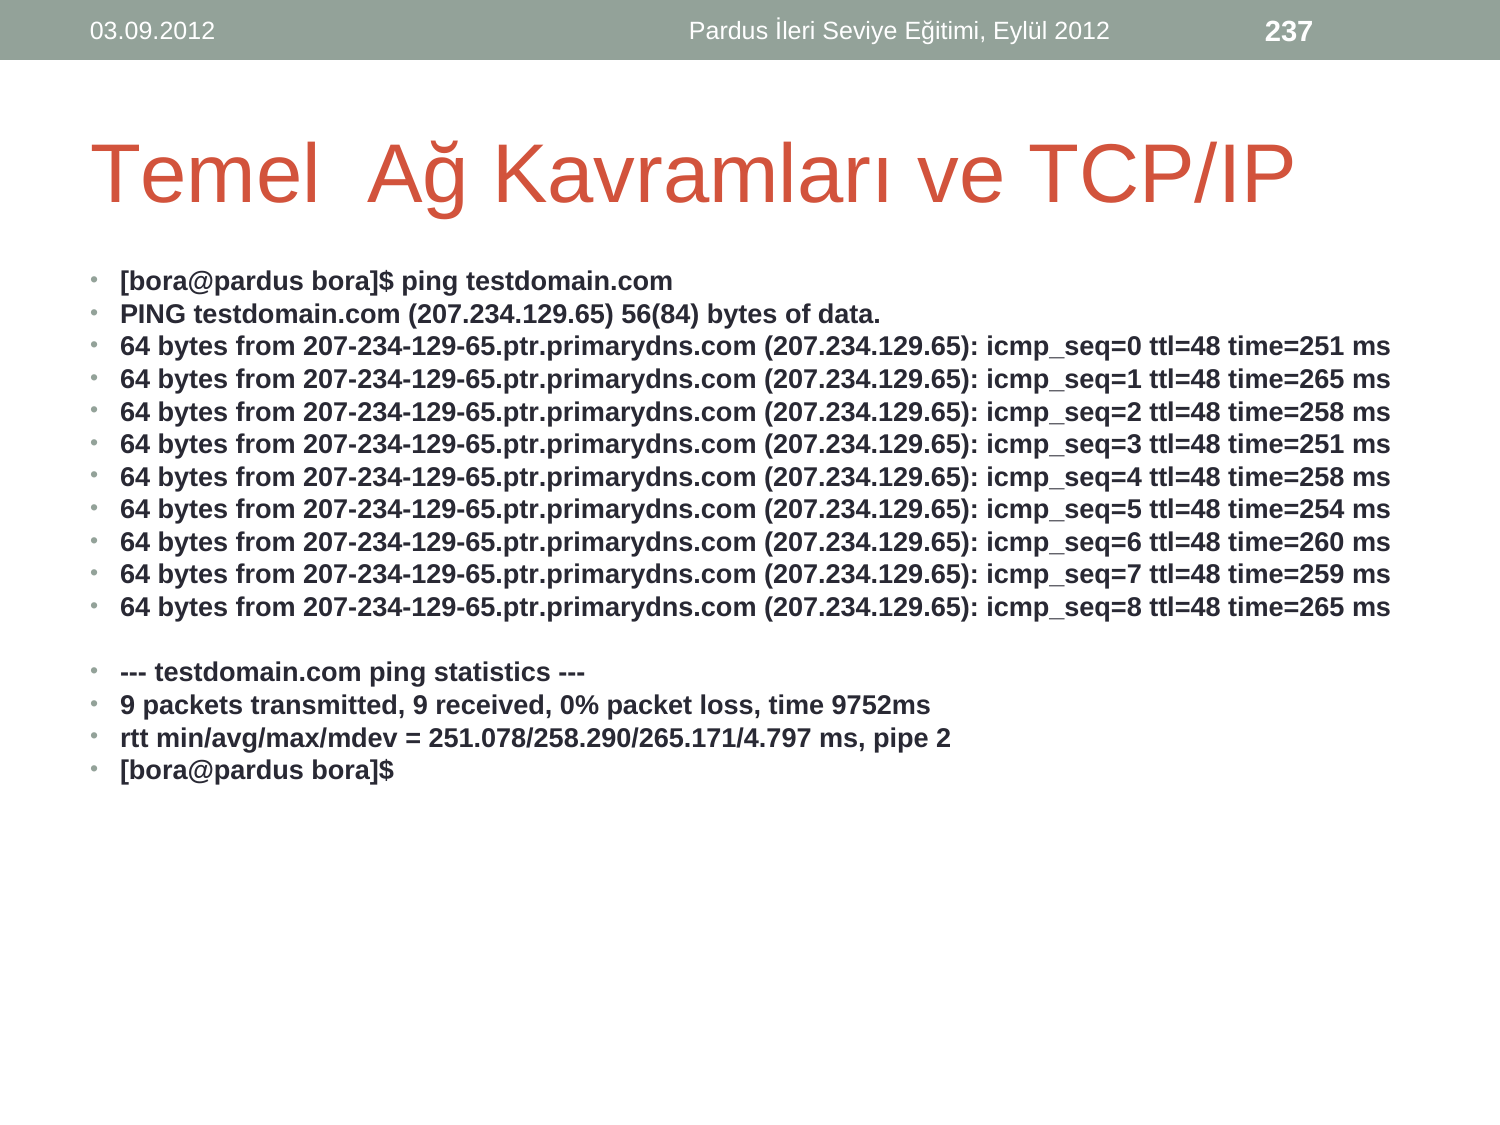

03.09.2012
Pardus İleri Seviye Eğitimi, Eylül 2012
# Temel Ağ Kavramları ve TCP/IP
[bora@pardus bora]$ ping testdomain.com
PING testdomain.com (207.234.129.65) 56(84) bytes of data.
64 bytes from 207-234-129-65.ptr.primarydns.com (207.234.129.65): icmp_seq=0 ttl=48 time=251 ms
64 bytes from 207-234-129-65.ptr.primarydns.com (207.234.129.65): icmp_seq=1 ttl=48 time=265 ms
64 bytes from 207-234-129-65.ptr.primarydns.com (207.234.129.65): icmp_seq=2 ttl=48 time=258 ms
64 bytes from 207-234-129-65.ptr.primarydns.com (207.234.129.65): icmp_seq=3 ttl=48 time=251 ms
64 bytes from 207-234-129-65.ptr.primarydns.com (207.234.129.65): icmp_seq=4 ttl=48 time=258 ms
64 bytes from 207-234-129-65.ptr.primarydns.com (207.234.129.65): icmp_seq=5 ttl=48 time=254 ms
64 bytes from 207-234-129-65.ptr.primarydns.com (207.234.129.65): icmp_seq=6 ttl=48 time=260 ms
64 bytes from 207-234-129-65.ptr.primarydns.com (207.234.129.65): icmp_seq=7 ttl=48 time=259 ms
64 bytes from 207-234-129-65.ptr.primarydns.com (207.234.129.65): icmp_seq=8 ttl=48 time=265 ms
--- testdomain.com ping statistics ---
9 packets transmitted, 9 received, 0% packet loss, time 9752ms
rtt min/avg/max/mdev = 251.078/258.290/265.171/4.797 ms, pipe 2
[bora@pardus bora]$